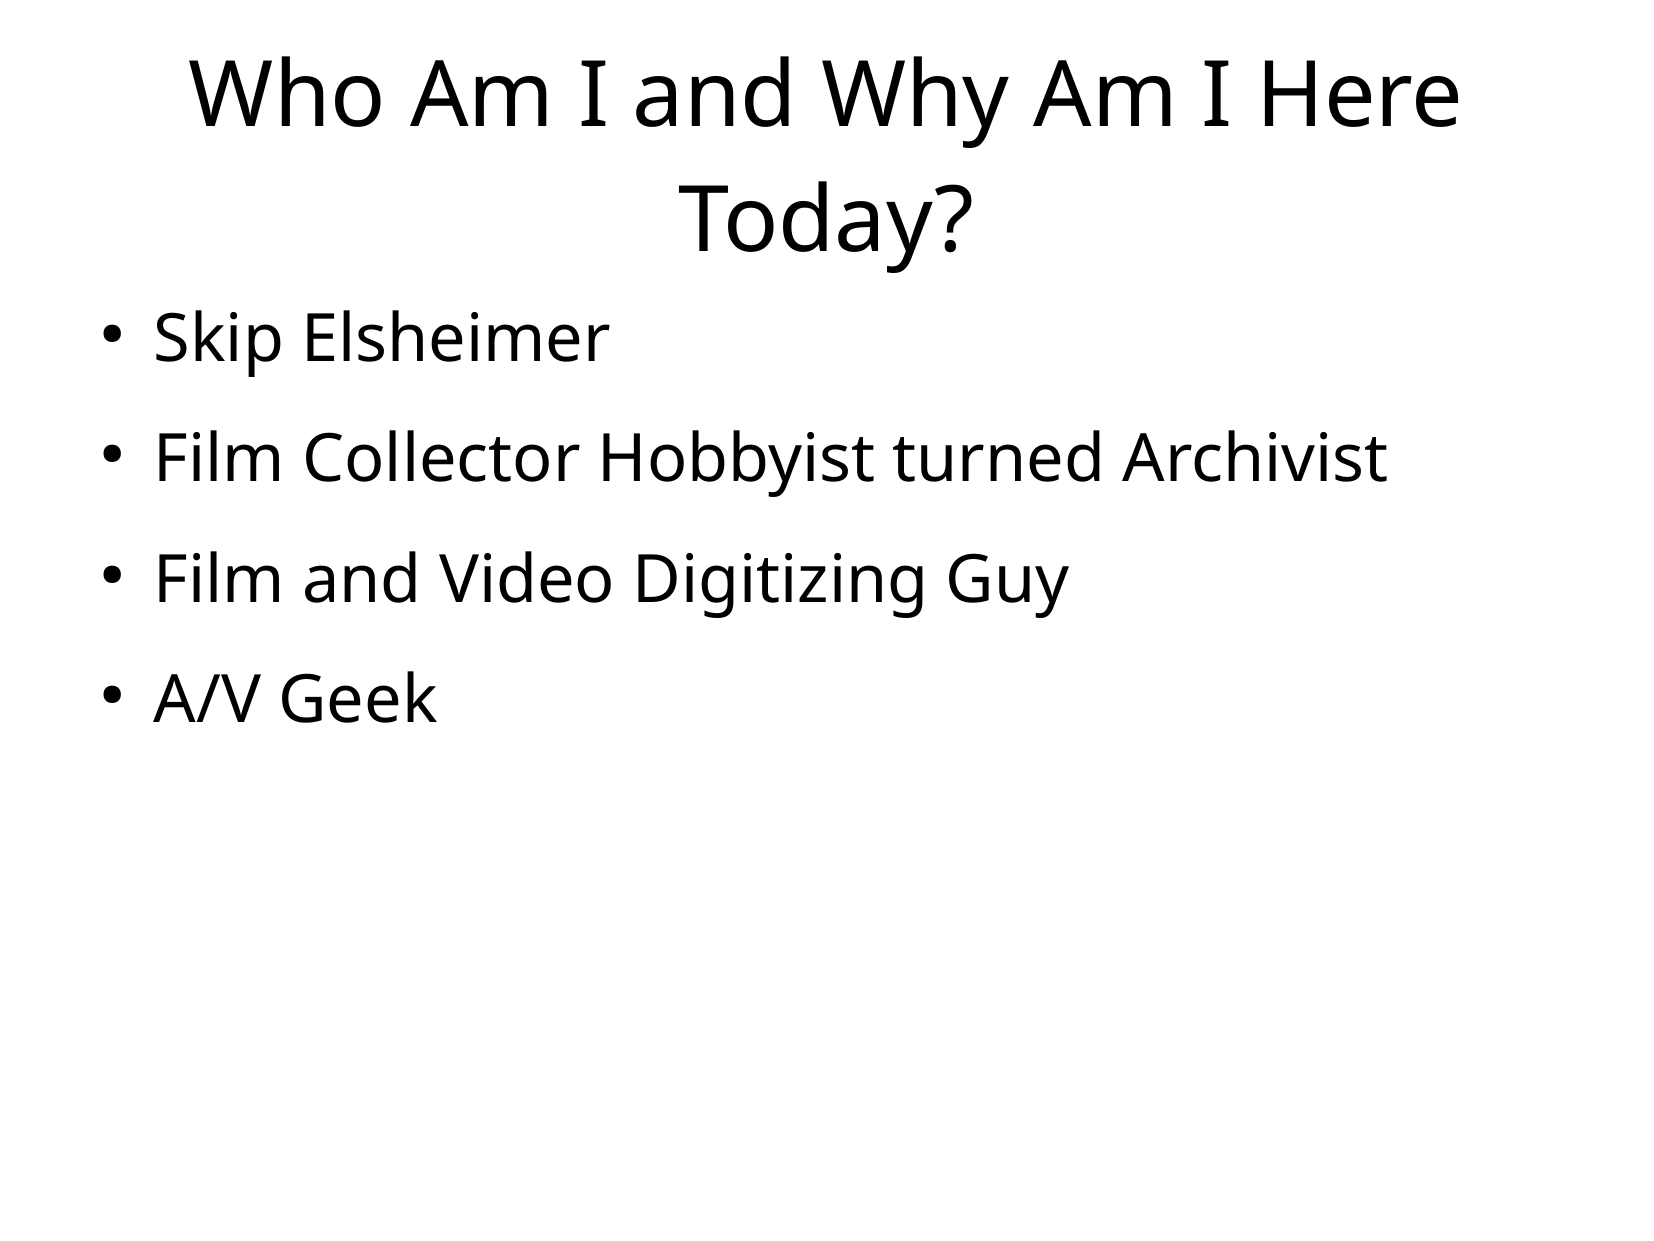

# Who Am I and Why Am I Here Today?
Skip Elsheimer
Film Collector Hobbyist turned Archivist
Film and Video Digitizing Guy
A/V Geek